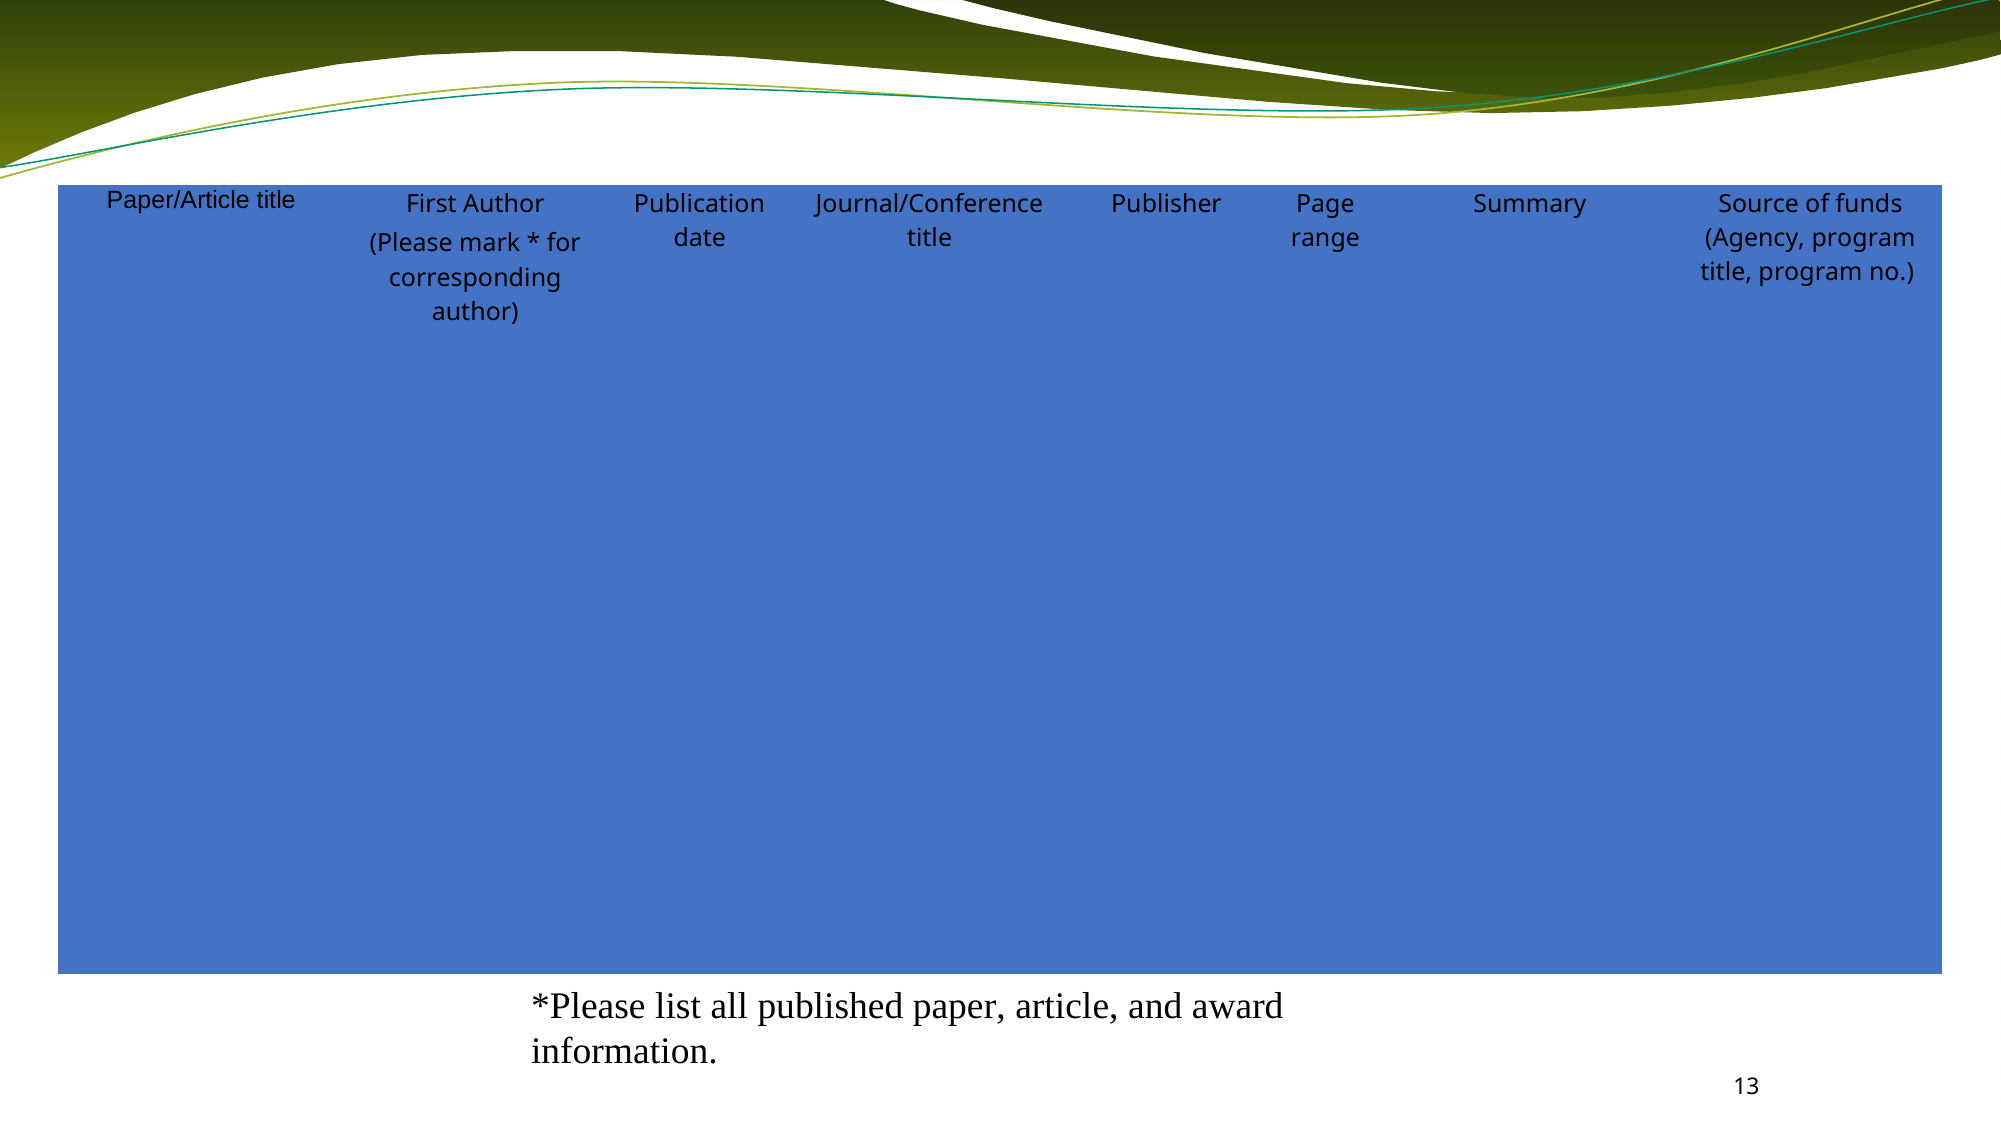

| Paper/Article title | First Author (Please mark \* for corresponding author) | Publication date | Journal/Conference title | Publisher | Page range | Summary | Source of funds (Agency, program title, program no.) |
| --- | --- | --- | --- | --- | --- | --- | --- |
| | | | | | | | |
| | | | | | | | |
| | | | | | | | |
| | | | | | | | |
| | | | | | | | |
| | | | | | | | |
| | | | | | | | |
| | | | | | | | |
*Please list all published paper, article, and award information.